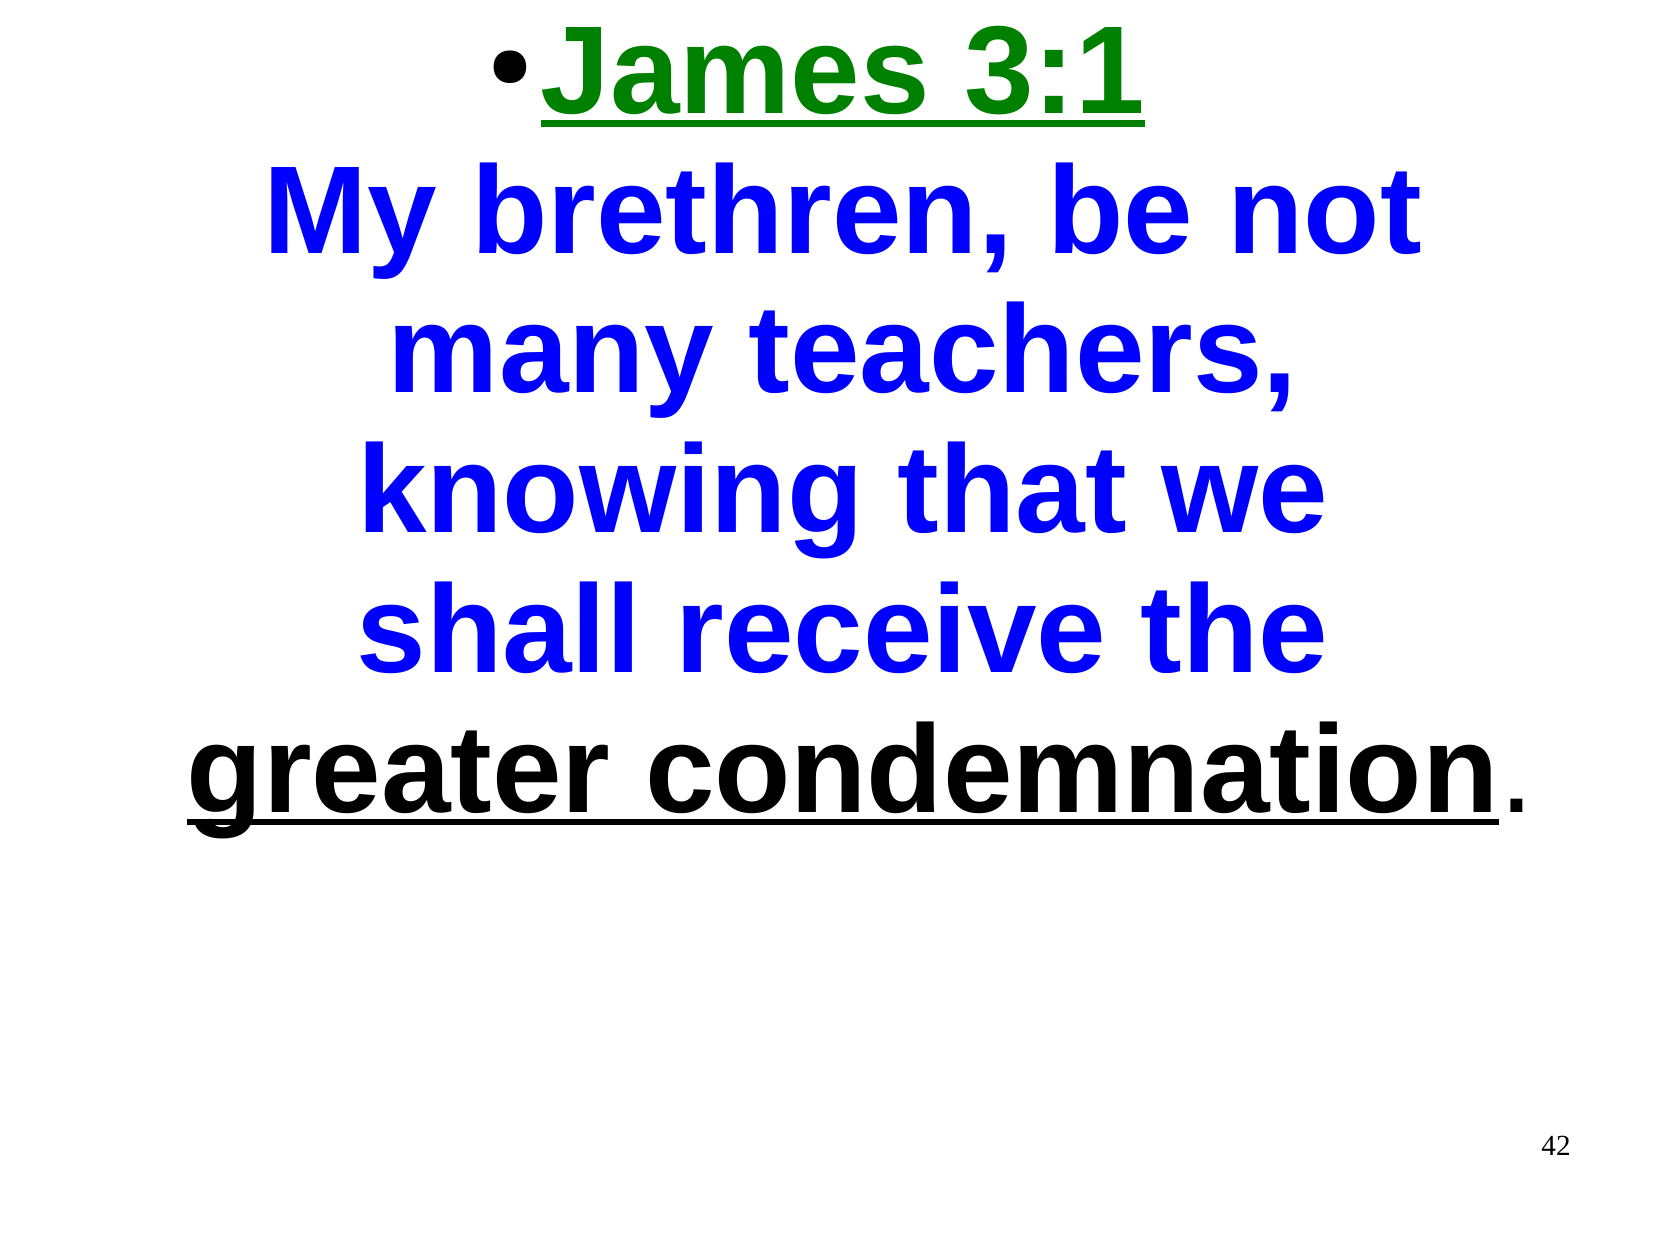

# James 3:1 My brethren, be not many teachers, knowing that we shall receive the greater condemnation.
42